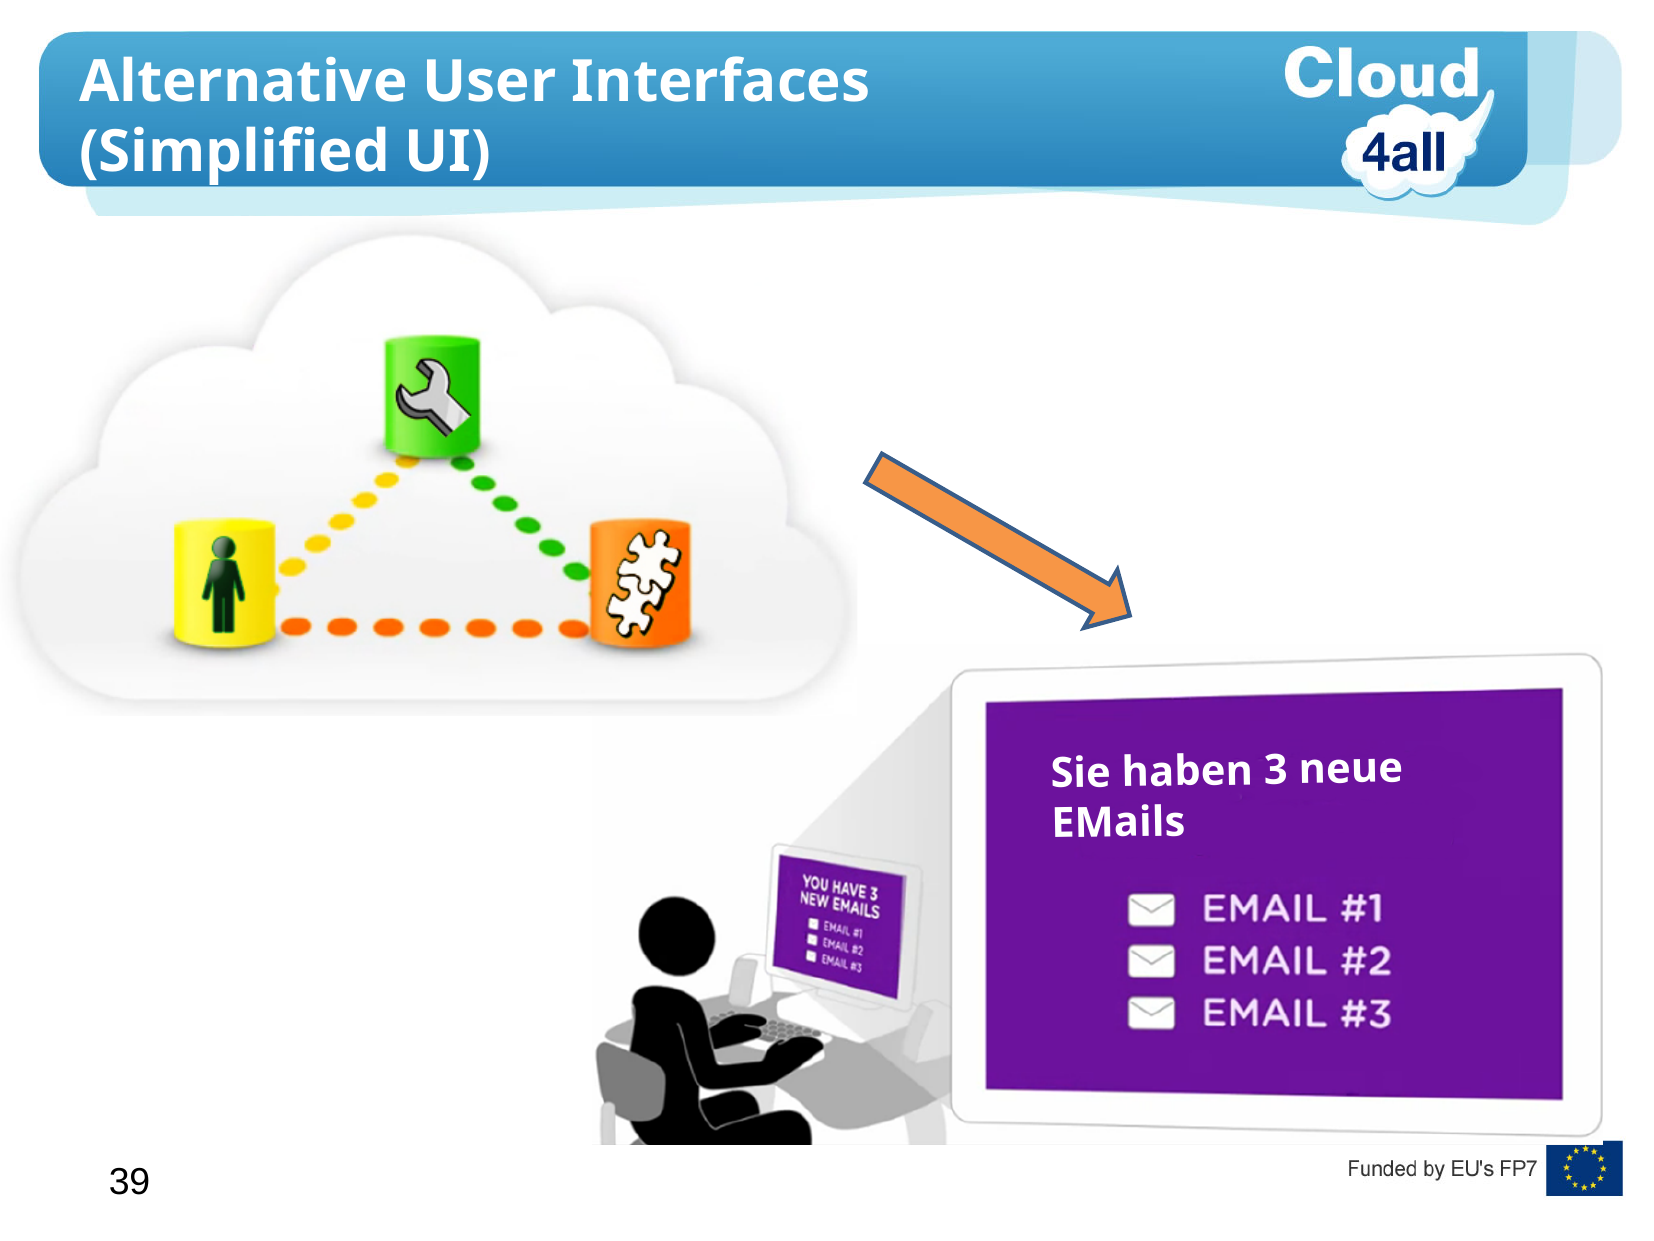

# Alternative User Interfaces (Simplified UI)
Sie haben 3 neue EMails